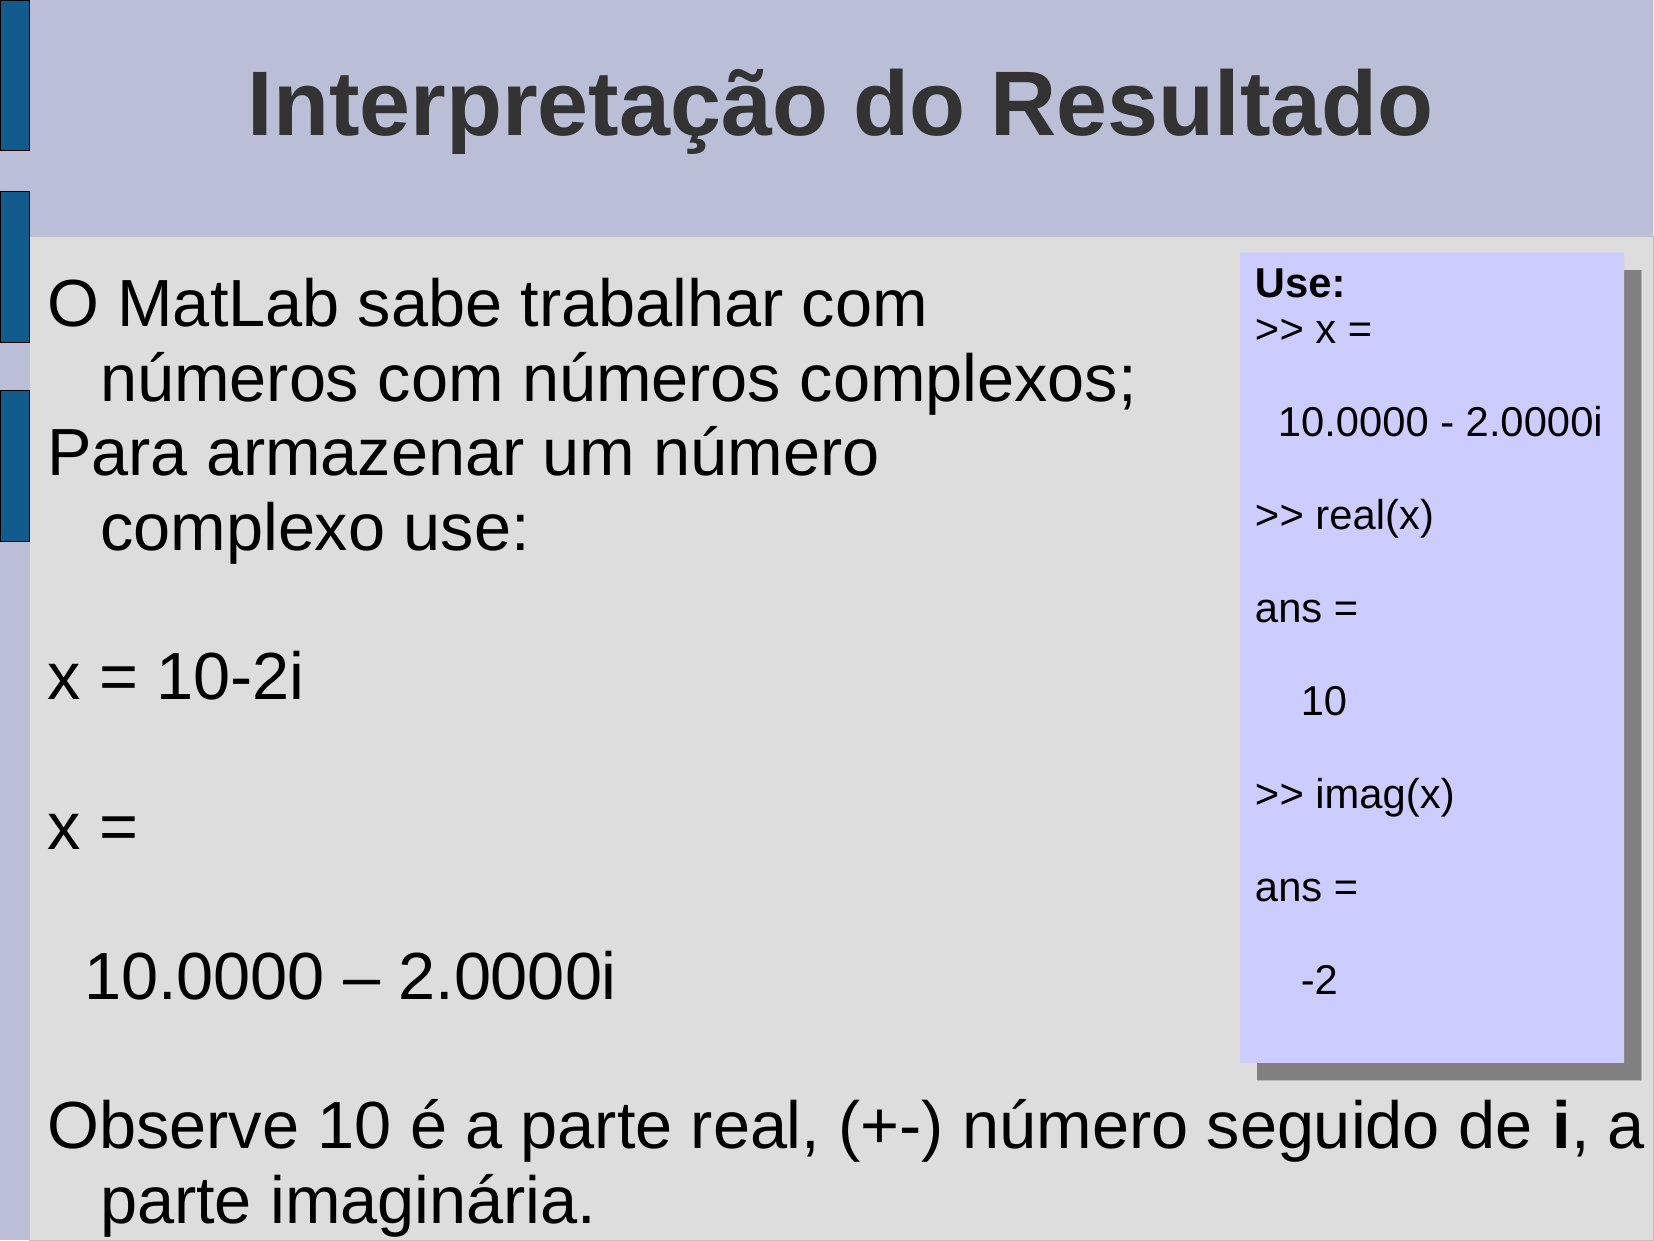

# Interpretação do Resultado
Use:
>> x =
 10.0000 - 2.0000i
>> real(x)
ans =
 10
>> imag(x)
ans =
 -2
O MatLab sabe trabalhar com
números com números complexos;
Para armazenar um número
complexo use:
x = 10-2i
x =
 10.0000 – 2.0000i
Observe 10 é a parte real, (+-) número seguido de i, a parte imaginária.